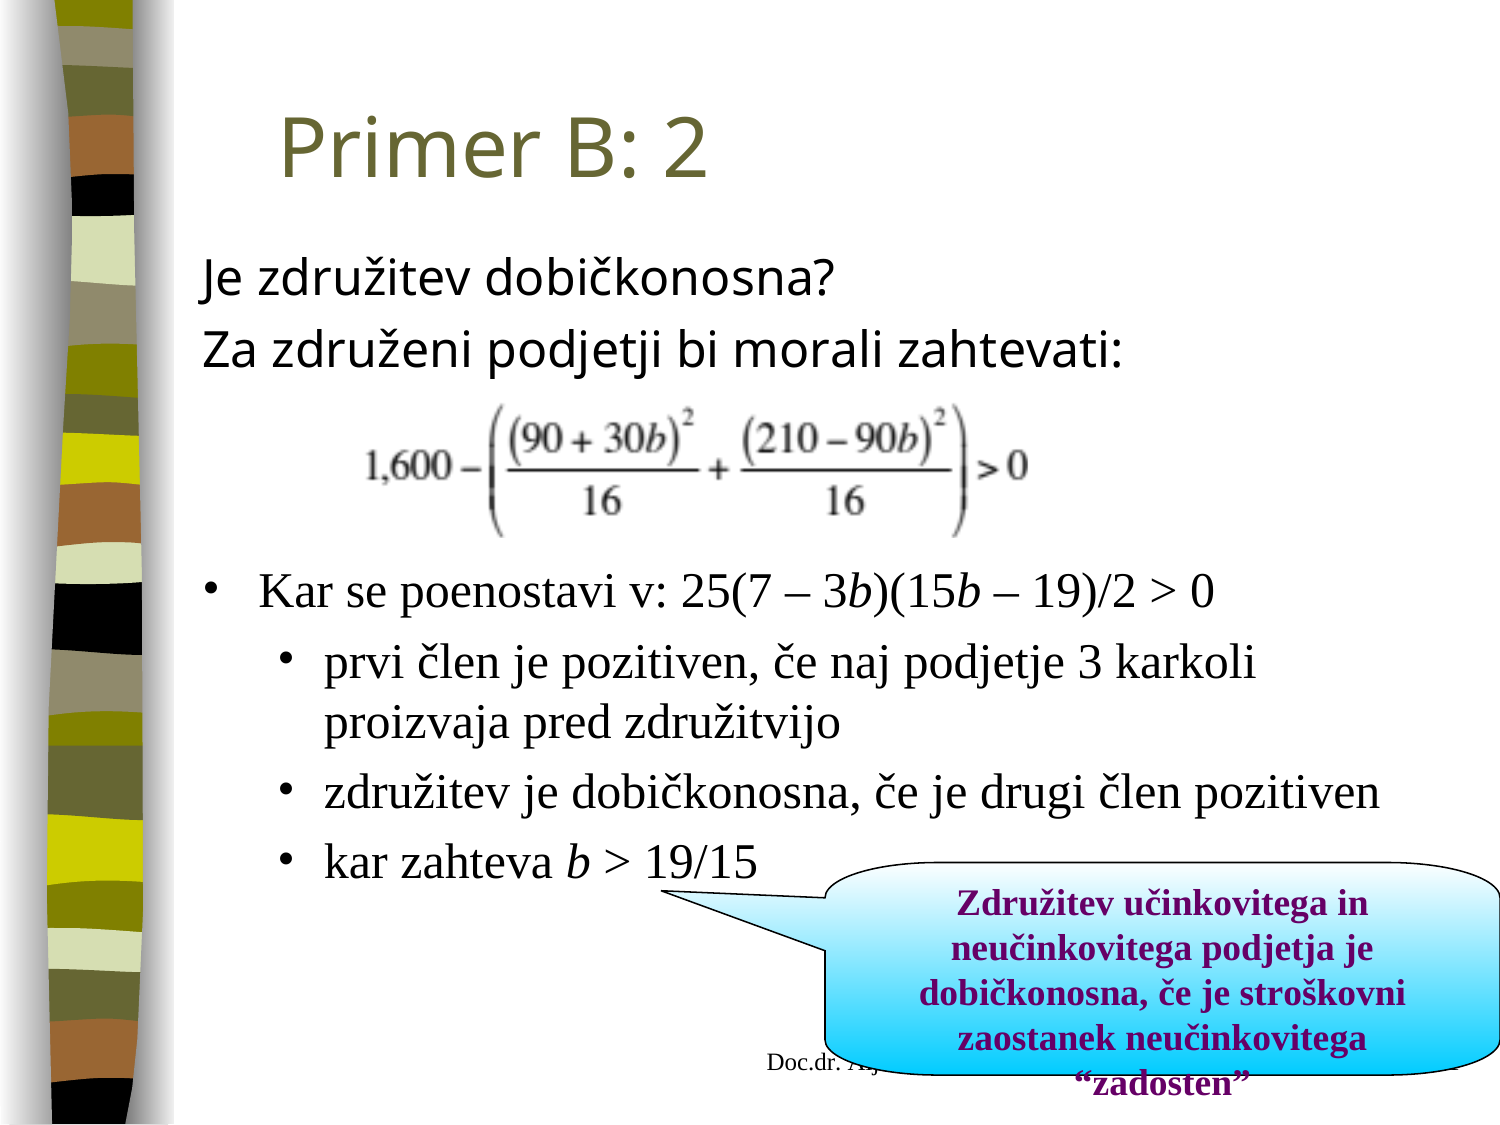

Primer B: 2
Je združitev dobičkonosna?
Za združeni podjetji bi morali zahtevati:
Kar se poenostavi v: 25(7 – 3b)(15b – 19)/2 > 0
prvi člen je pozitiven, če naj podjetje 3 karkoli proizvaja pred združitvijo
združitev je dobičkonosna, če je drugi člen pozitiven
kar zahteva b > 19/15
Združitev učinkovitega in neučinkovitega podjetja je dobičkonosna, če je stroškovni zaostanek neučinkovitega “zadosten”
Doc.dr. Aljoša Feldin